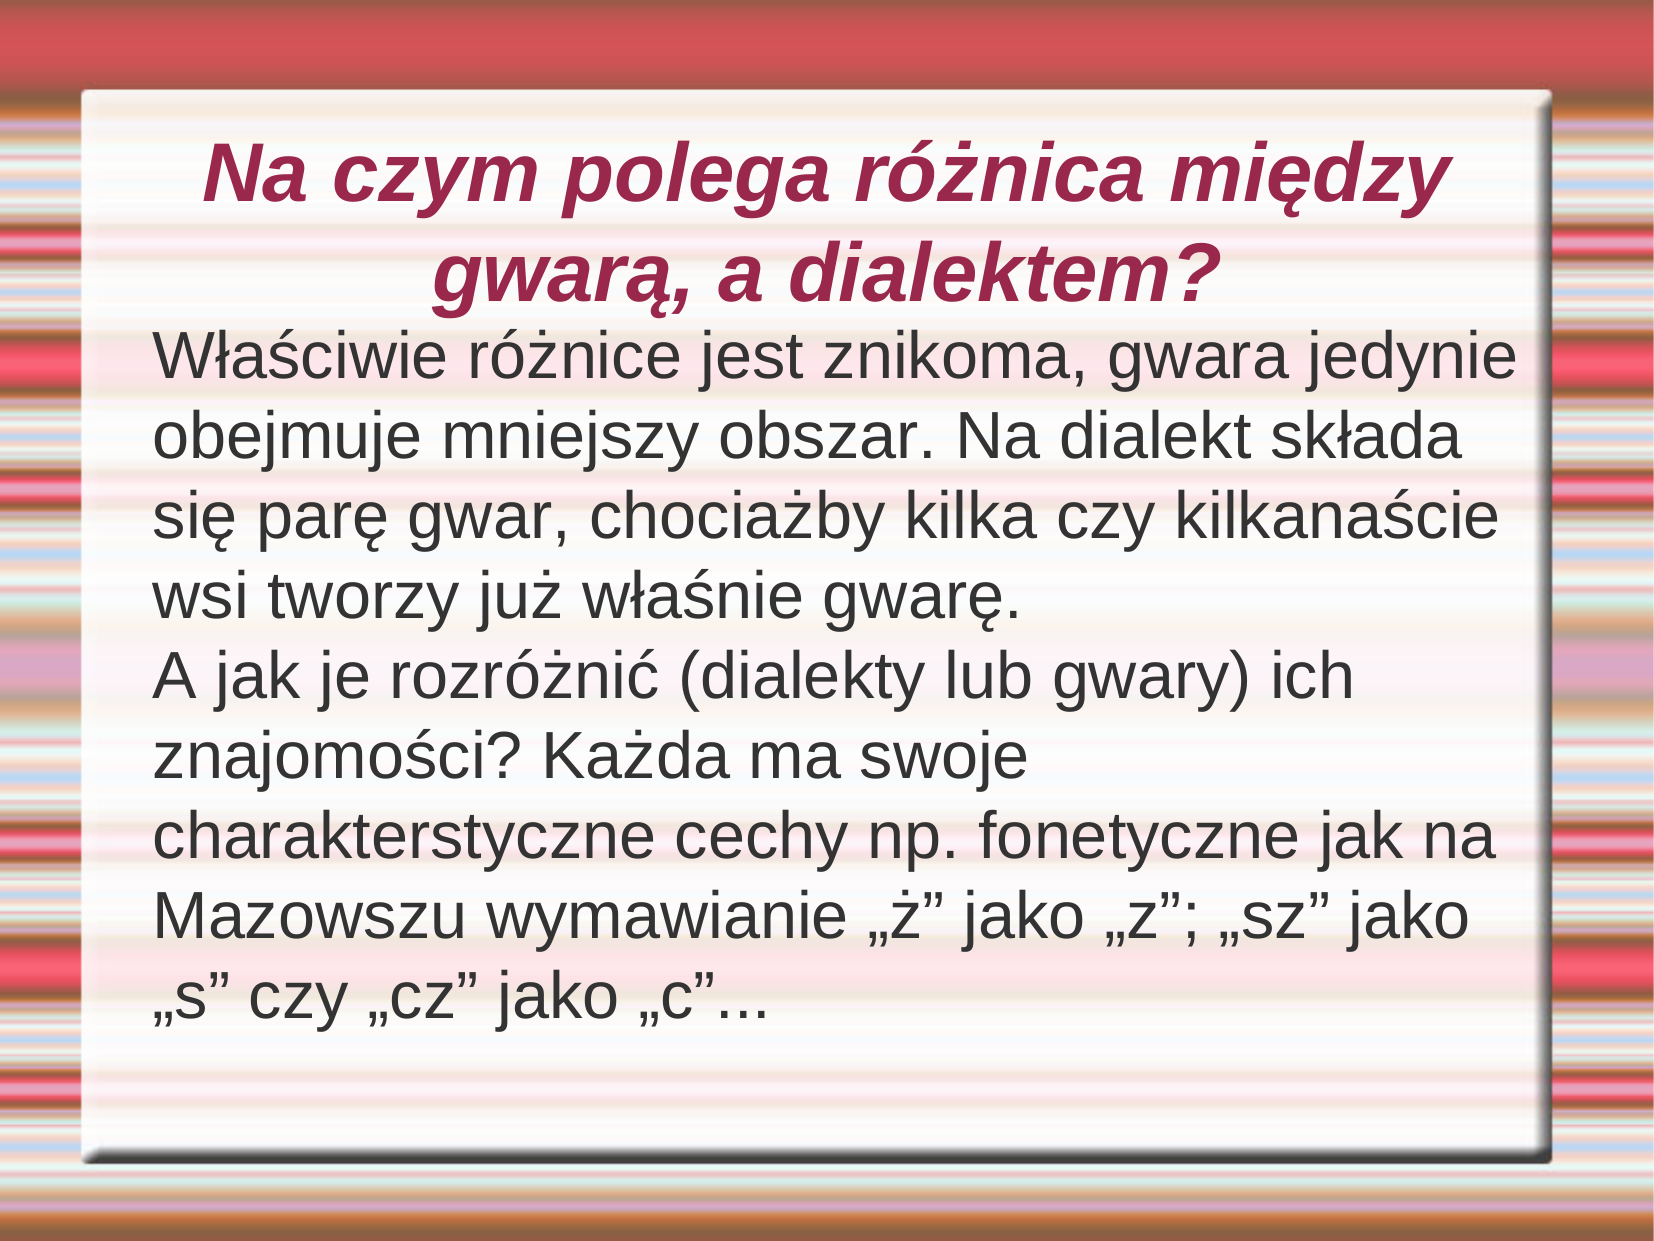

# Na czym polega różnica między gwarą, a dialektem?
Właściwie różnice jest znikoma, gwara jedynie obejmuje mniejszy obszar. Na dialekt składa się parę gwar, chociażby kilka czy kilkanaście wsi tworzy już właśnie gwarę.
A jak je rozróżnić (dialekty lub gwary) ich znajomości? Każda ma swoje charakterstyczne cechy np. fonetyczne jak na Mazowszu wymawianie „ż” jako „z”; „sz” jako „s” czy „cz” jako „c”...